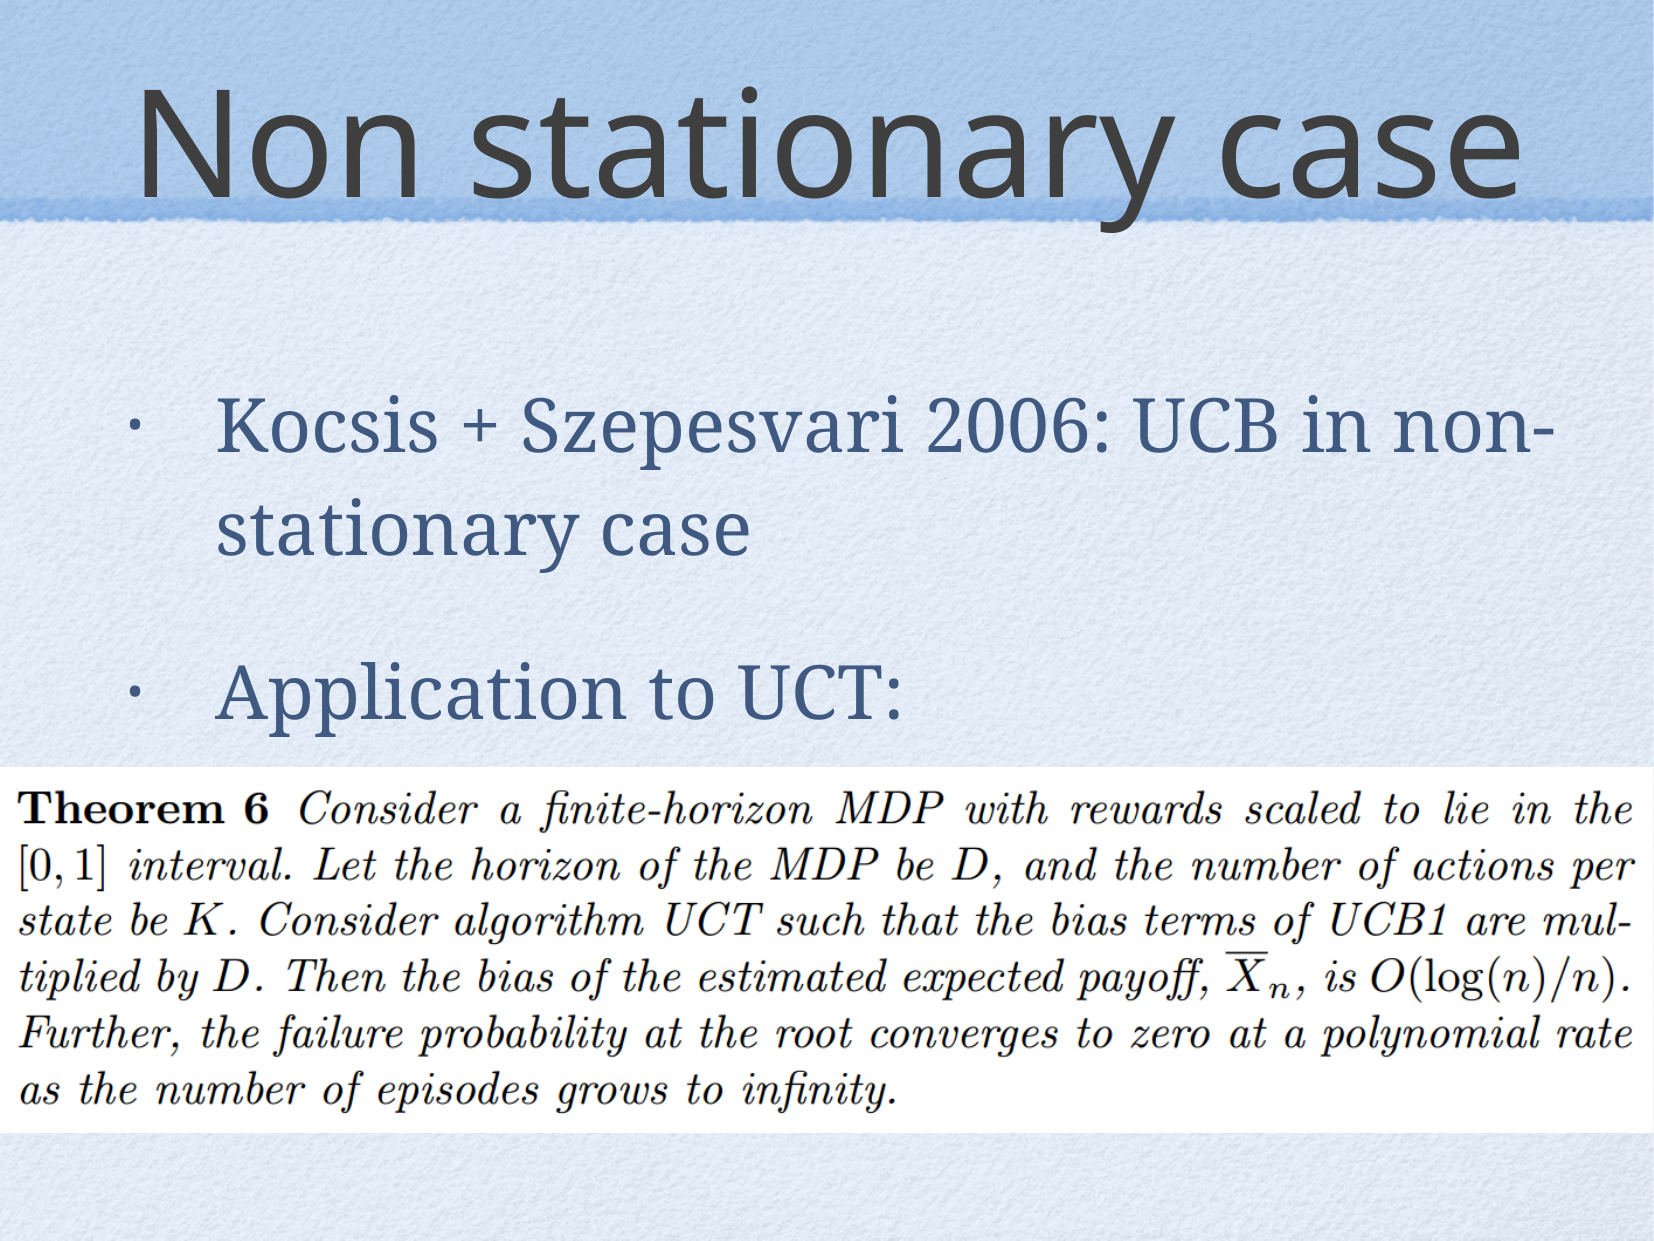

# Non stationary case
Kocsis + Szepesvari 2006: UCB in non-stationary case
Application to UCT: